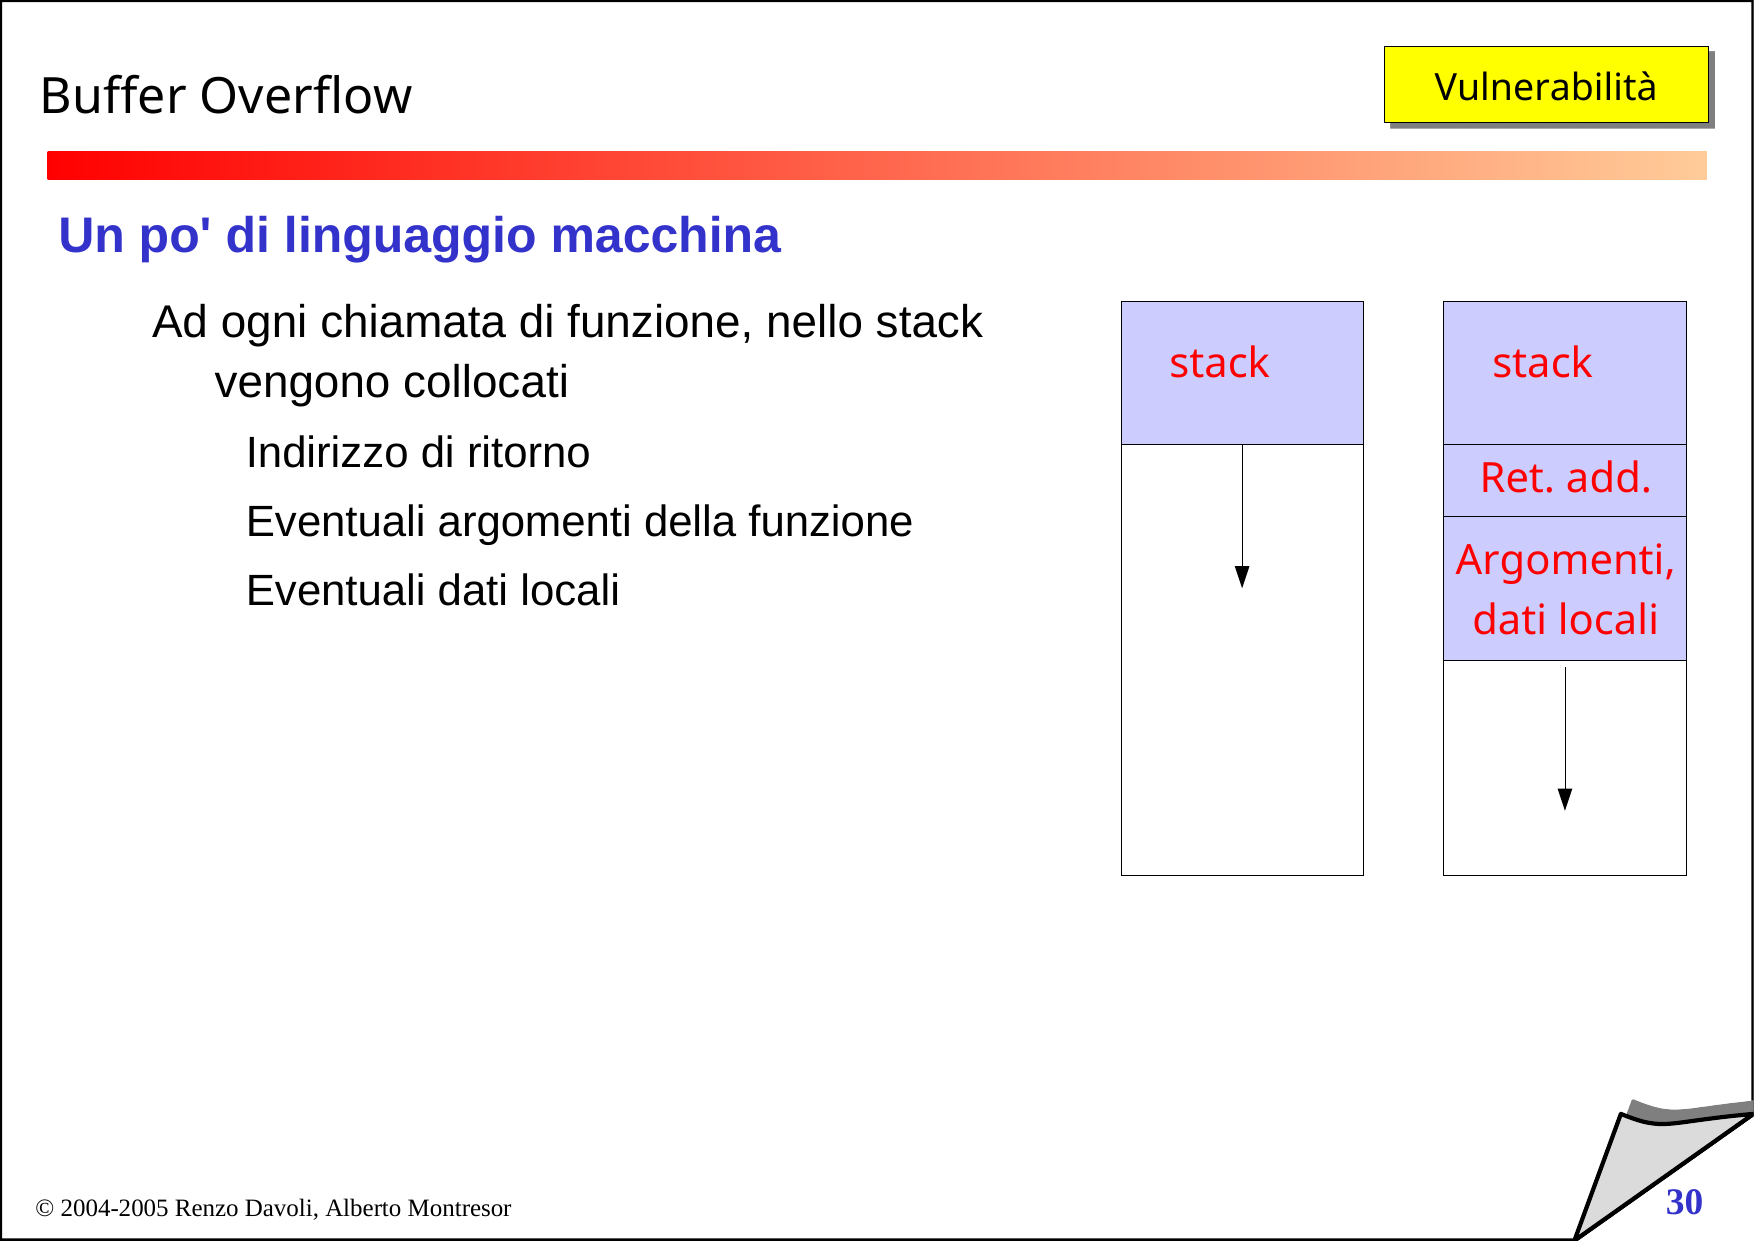

Vulnerabilità
# Buffer Overflow
Un po' di linguaggio macchina
Ad ogni chiamata di funzione, nello stack
vengono collocati
Indirizzo di ritorno
Eventuali argomenti della funzione
Eventuali dati locali
stack
stack
Ret. add.
Argomenti,
dati locali